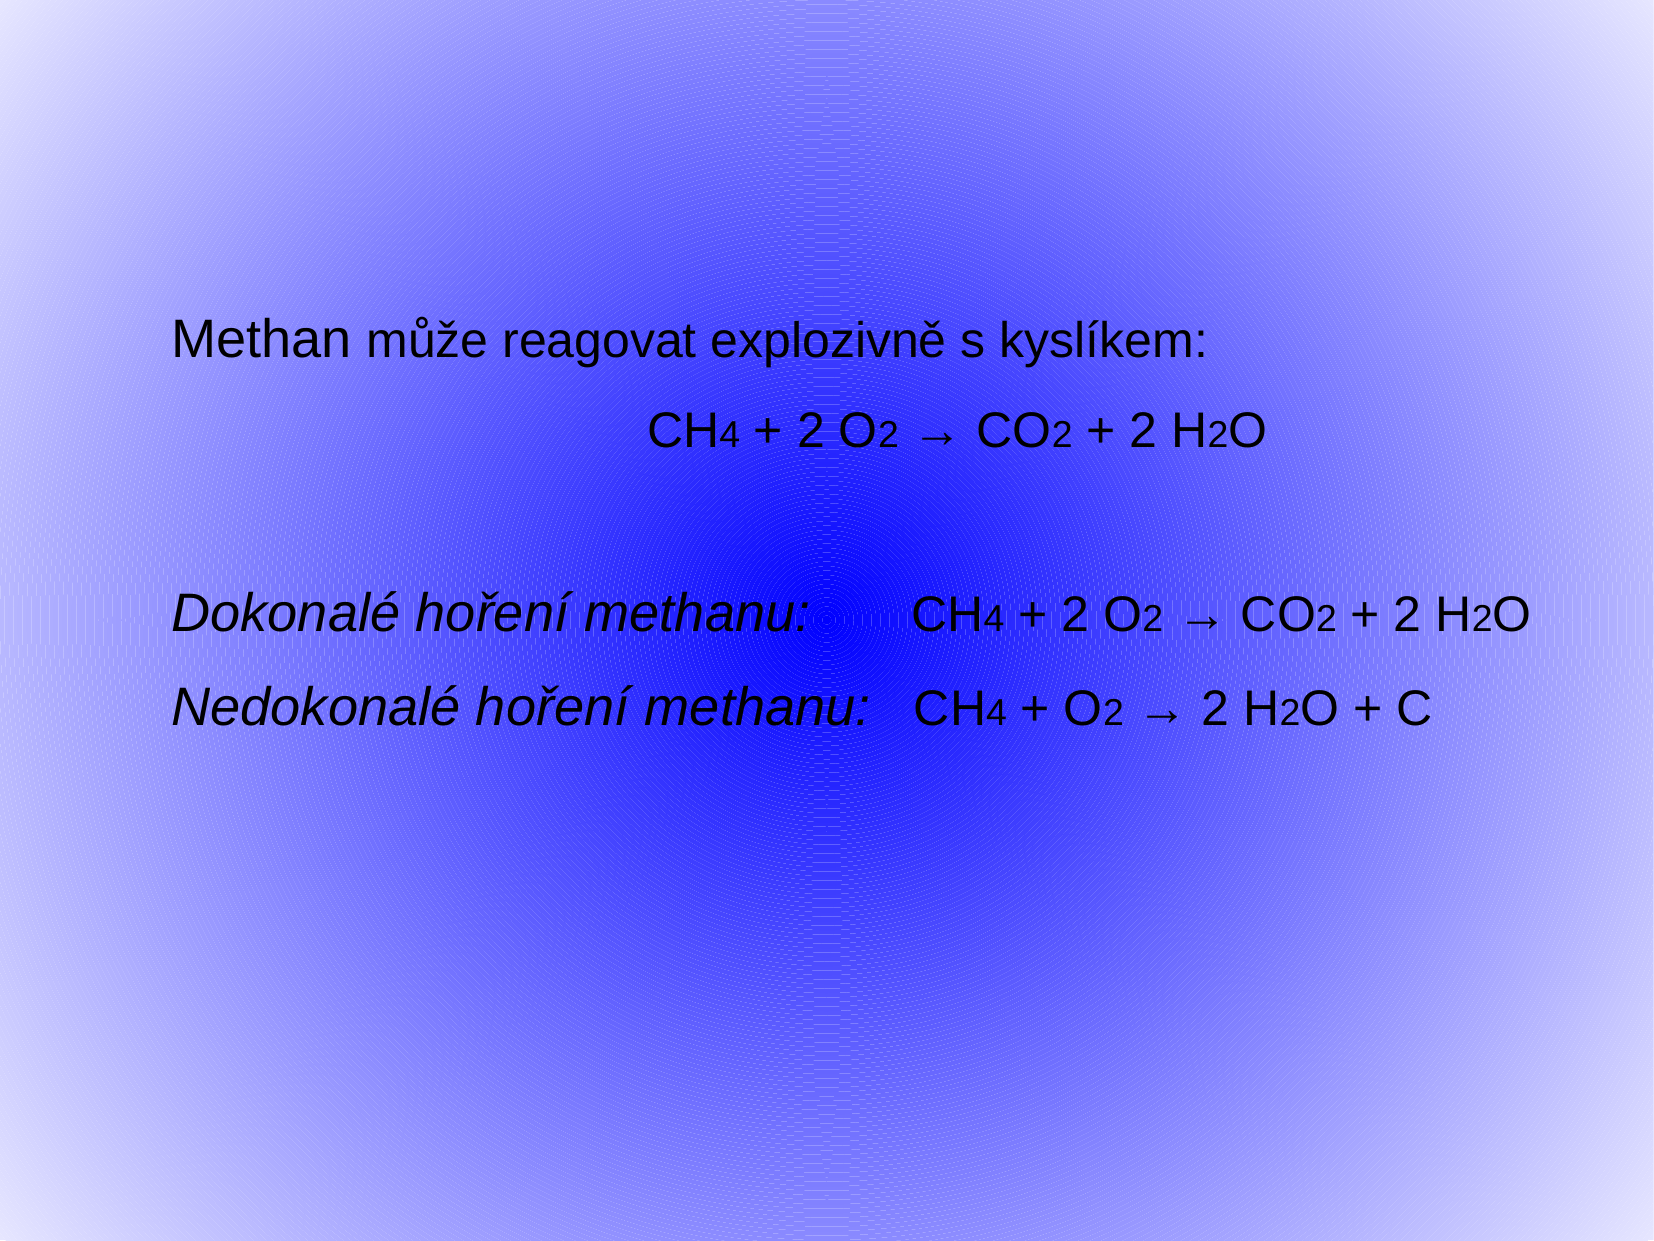

# Methan může reagovat explozivně s kyslíkem:
 CH4 + 2 O2 → CO2 + 2 H2O
Dokonalé hoření methanu: CH4 + 2 O2 → CO2 + 2 H2O
Nedokonalé hoření methanu: CH4 + O2 → 2 H2O + C